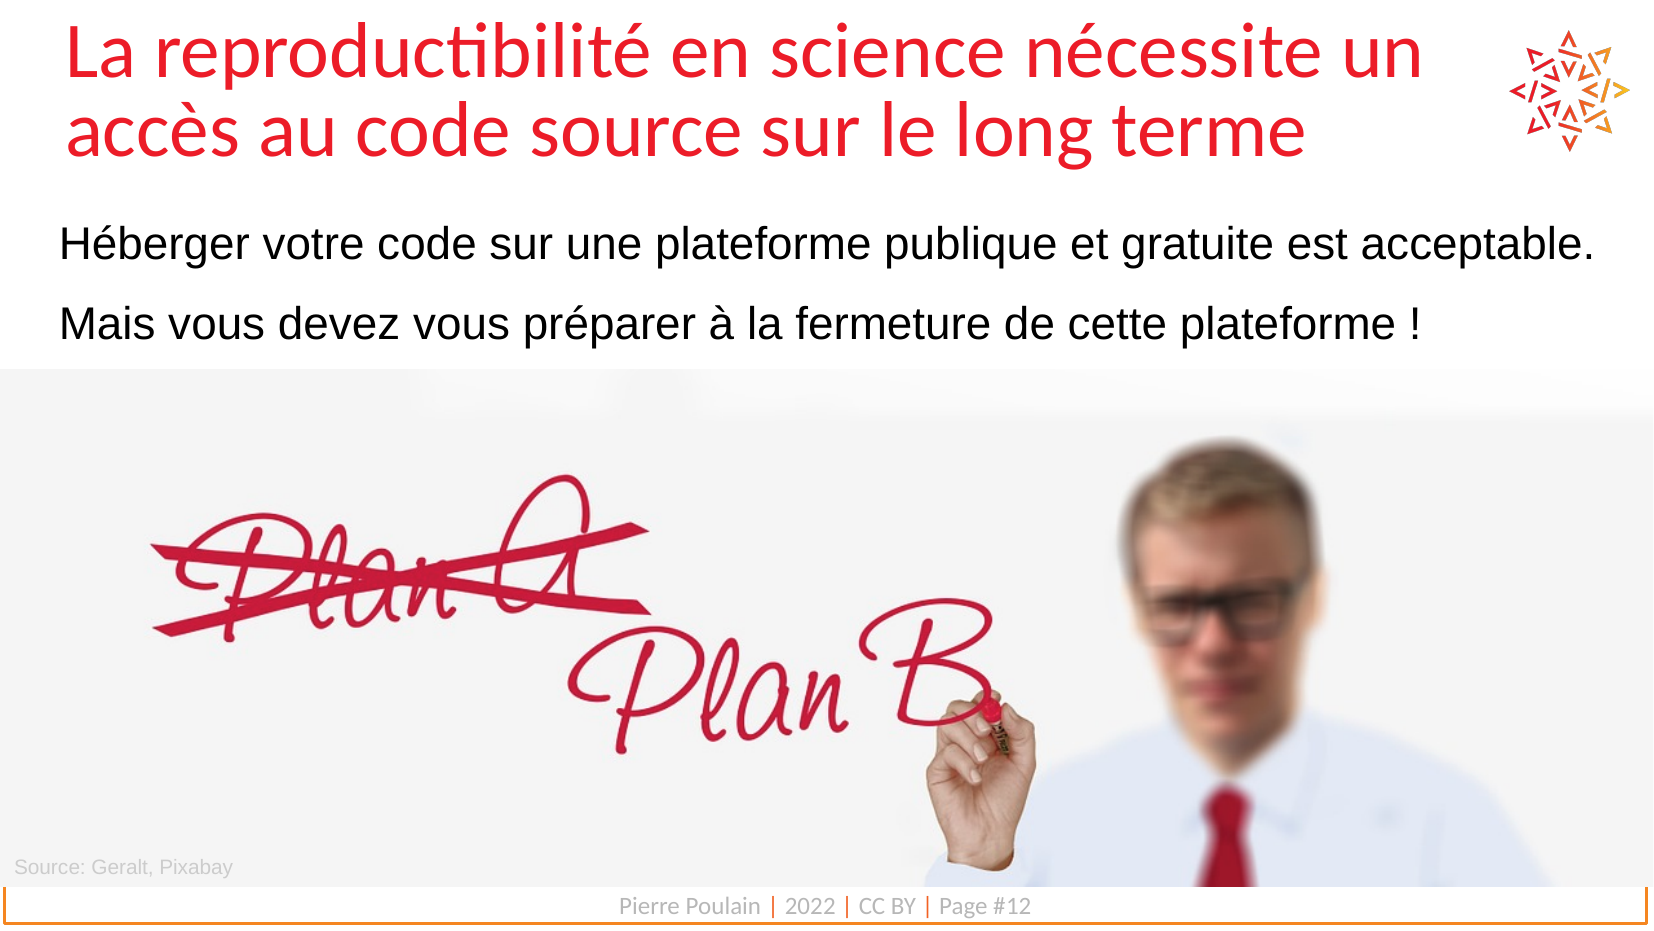

# La reproductibilité en science nécessite un accès au code source sur le long terme
Héberger votre code sur une plateforme publique et gratuite est acceptable.
Mais vous devez vous préparer à la fermeture de cette plateforme !
Source: Geralt, Pixabay